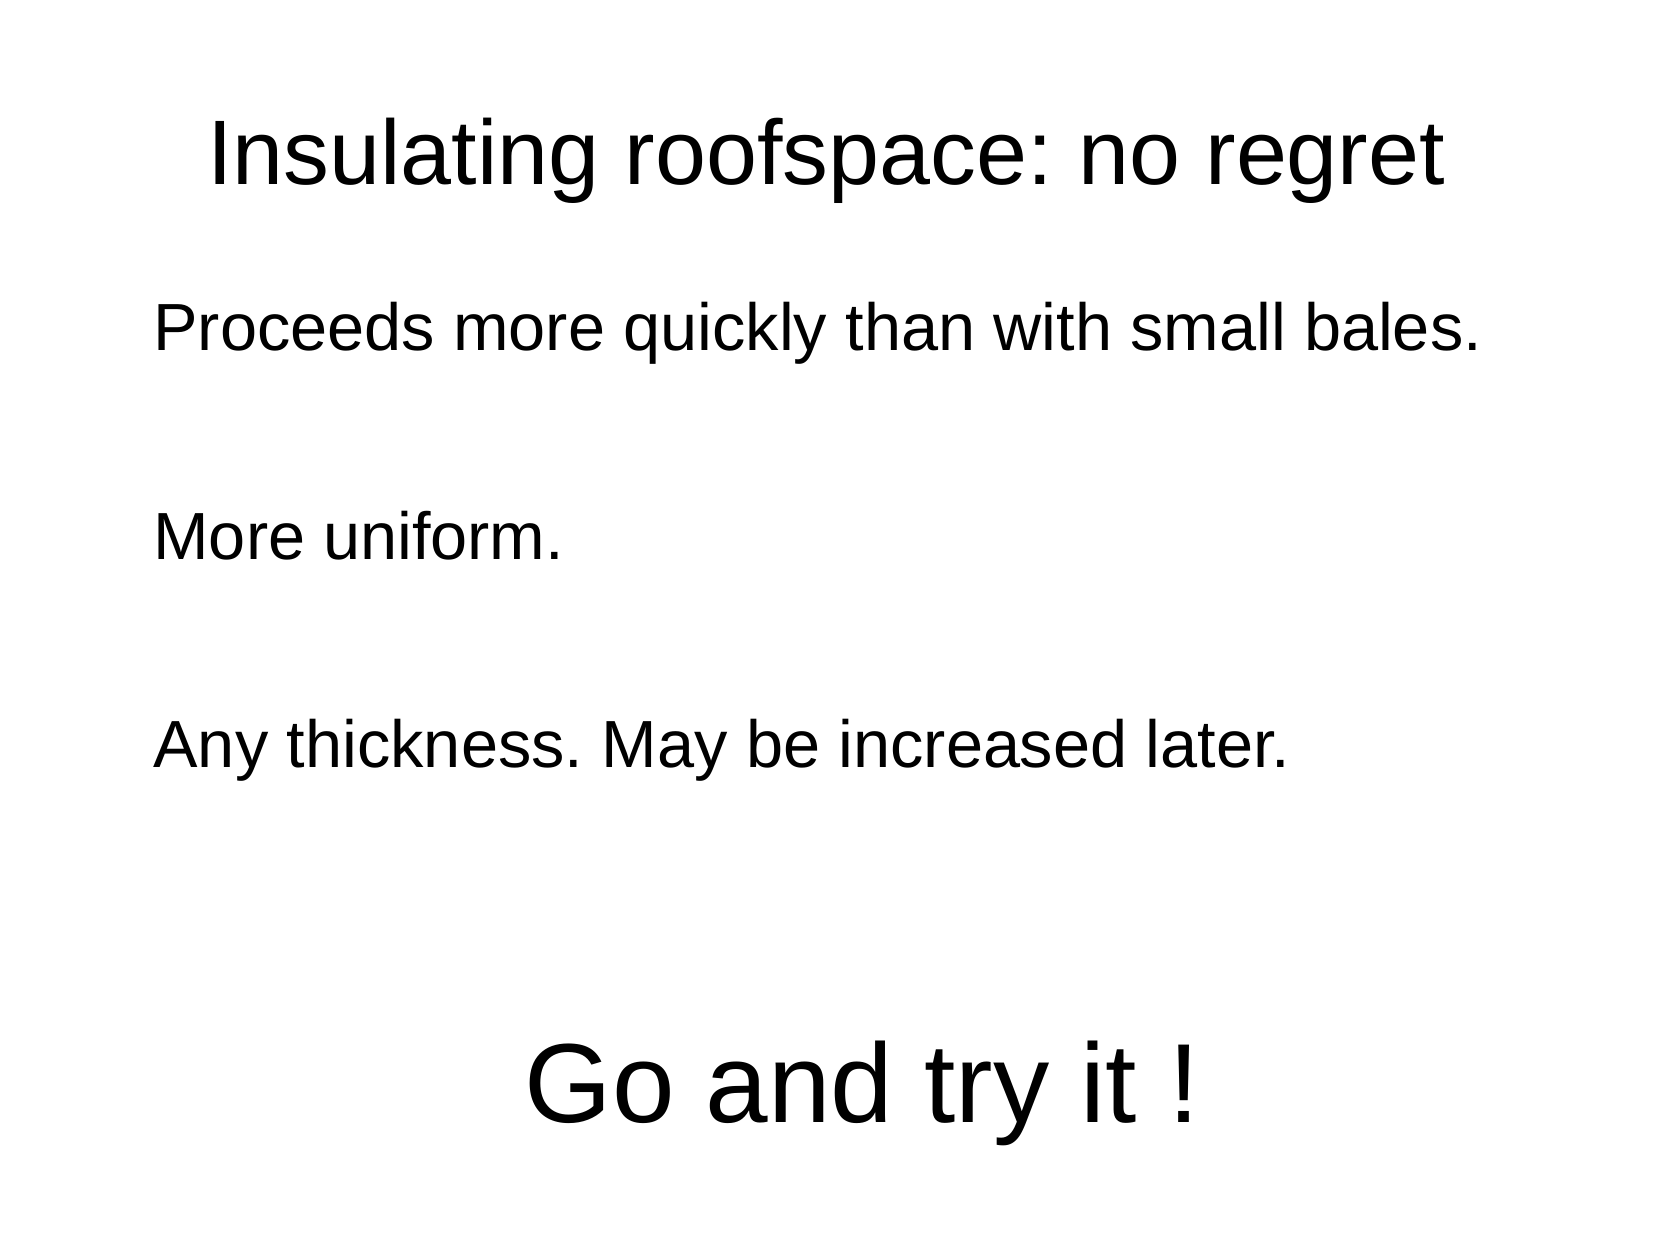

# Insulating roofspace: no regret
Proceeds more quickly than with small bales.
More uniform.
Any thickness. May be increased later.
Go and try it !